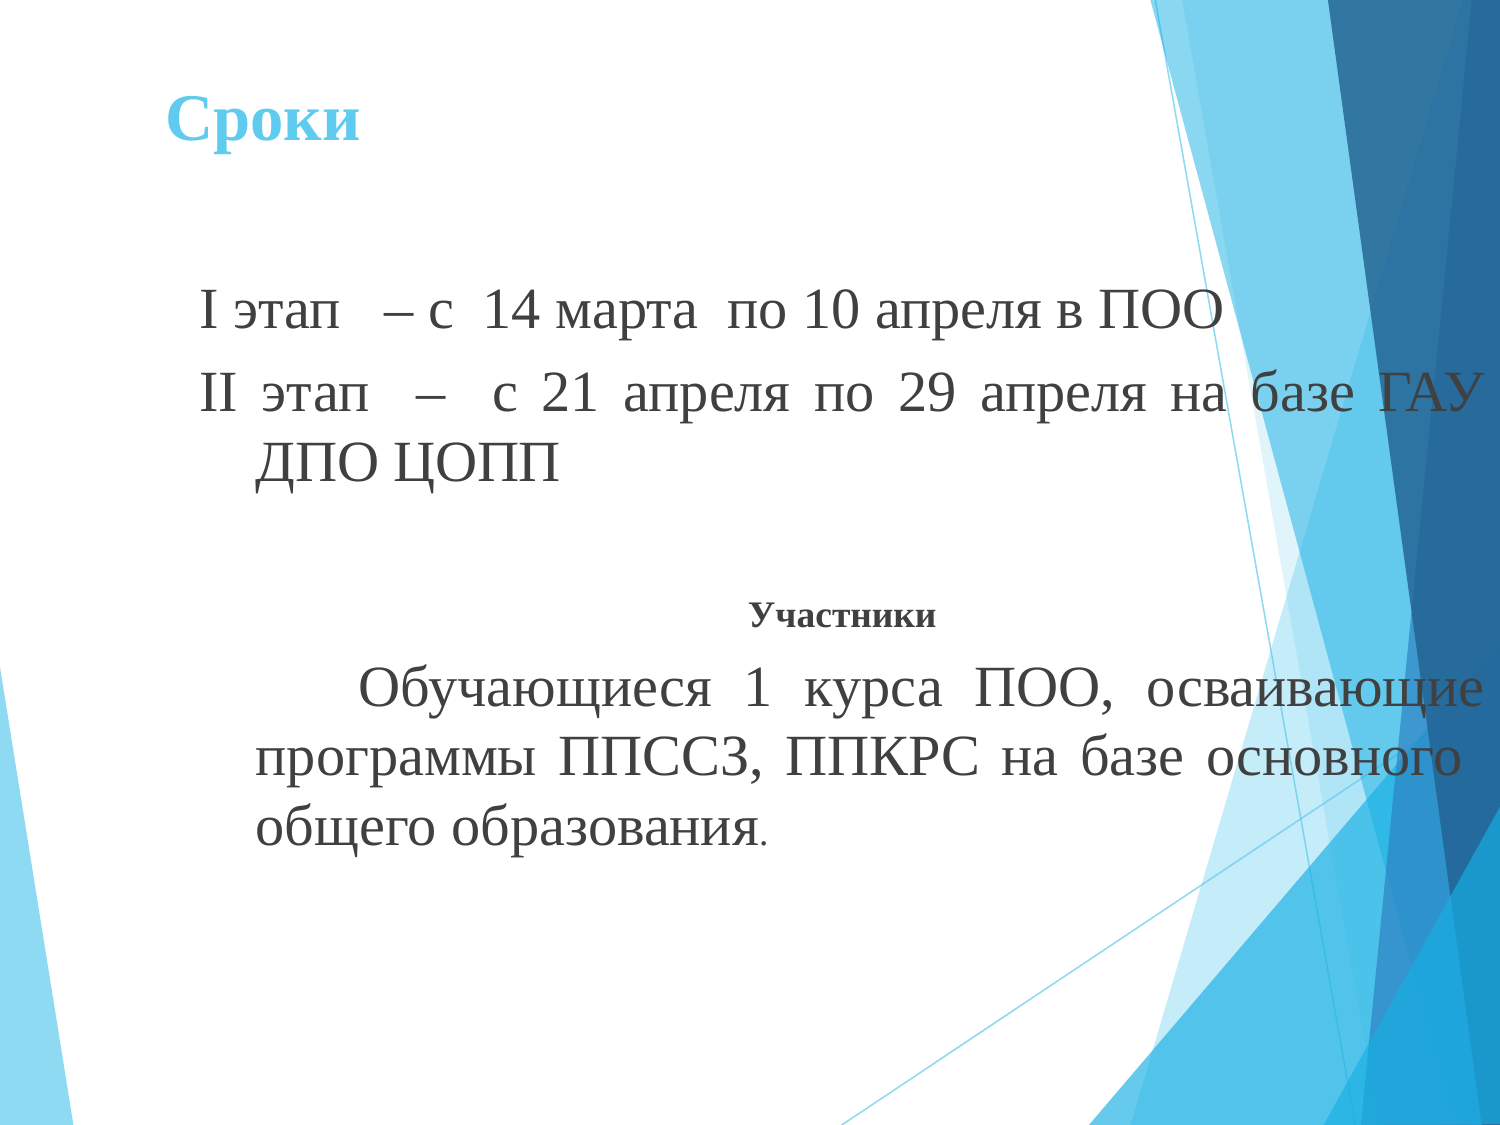

# Сроки
I этап – с 14 марта по 10 апреля в ПОО
II этап – с 21 апреля по 29 апреля на базе ГАУ ДПО ЦОПП
Участники
 Обучающиеся 1 курса ПОО, осваивающие программы ППССЗ, ППКРС на базе основного общего образования.